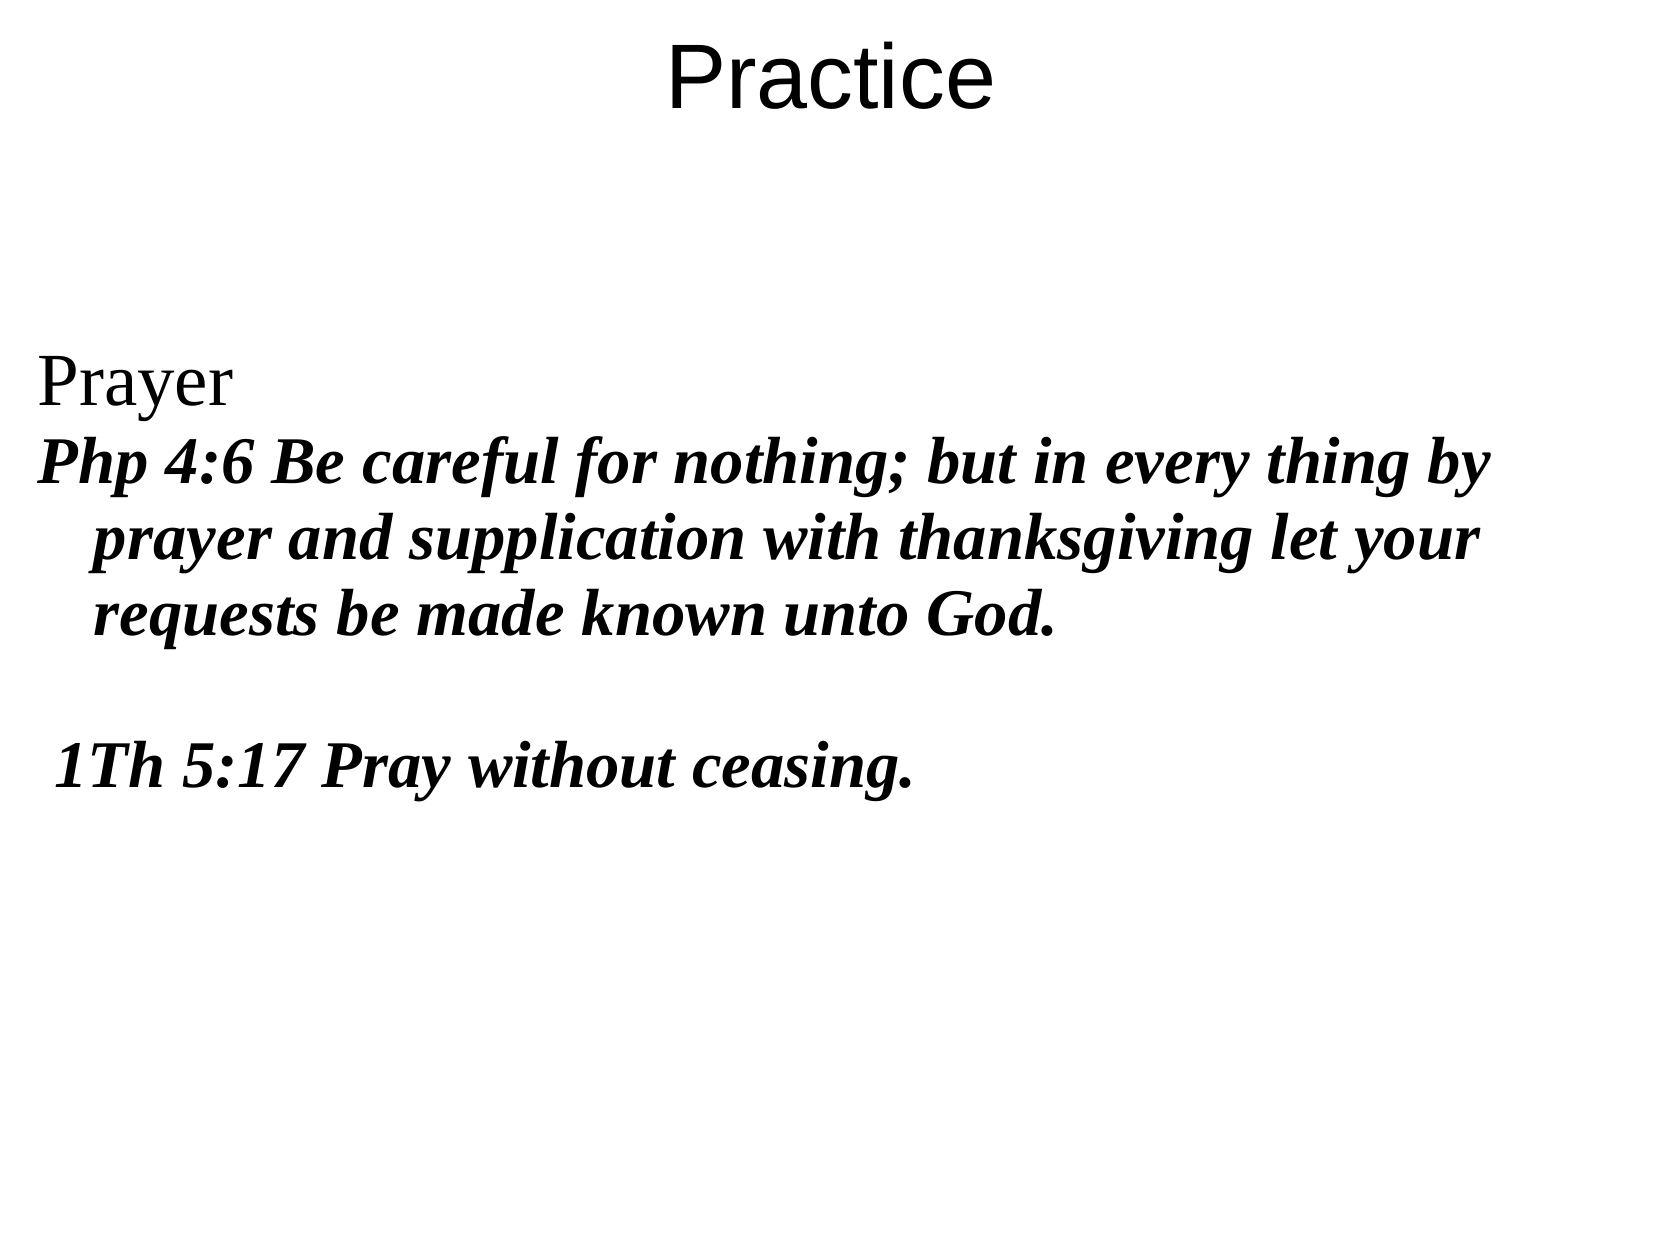

# Practice
Prayer
Php 4:6 Be careful for nothing; but in every thing by prayer and supplication with thanksgiving let your requests be made known unto God.
 1Th 5:17 Pray without ceasing.